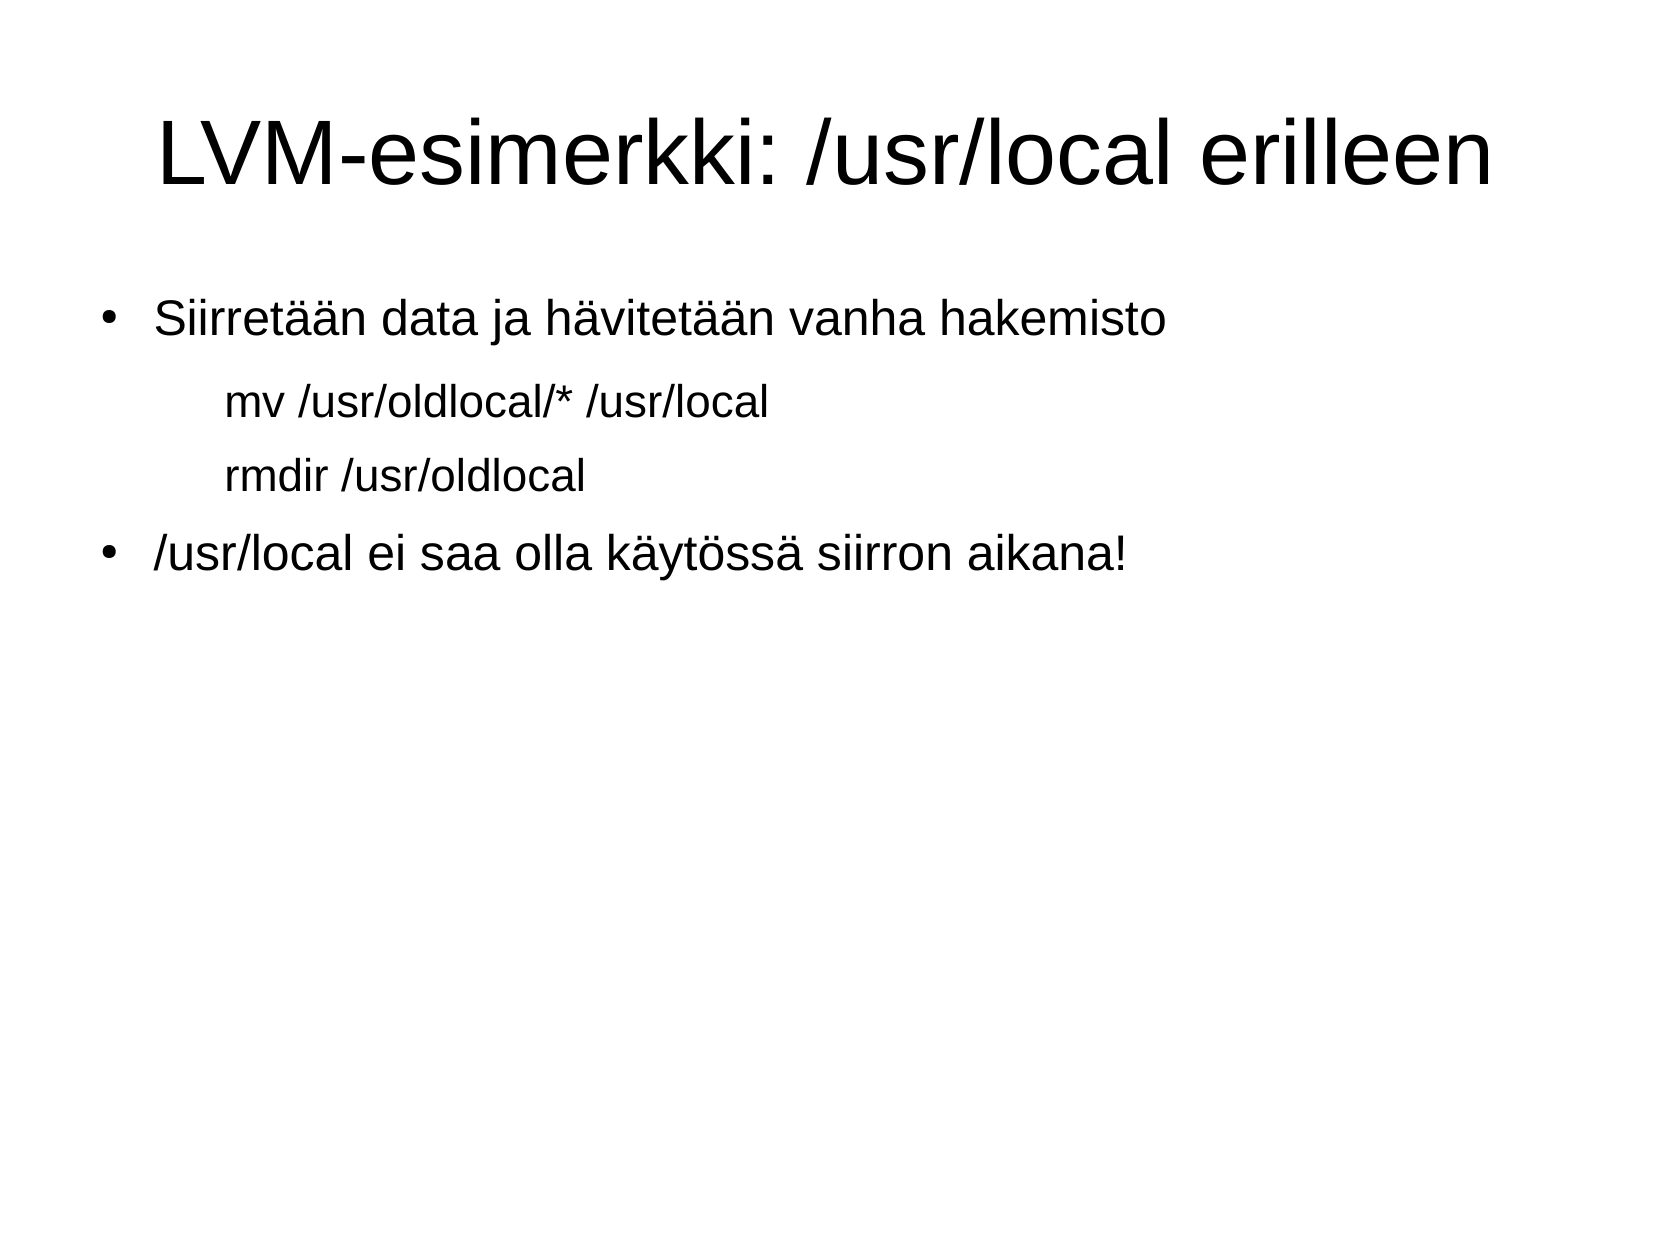

# LVM-esimerkki: /usr/local erilleen
Siirretään data ja hävitetään vanha hakemisto
mv /usr/oldlocal/* /usr/local
rmdir /usr/oldlocal
/usr/local ei saa olla käytössä siirron aikana!